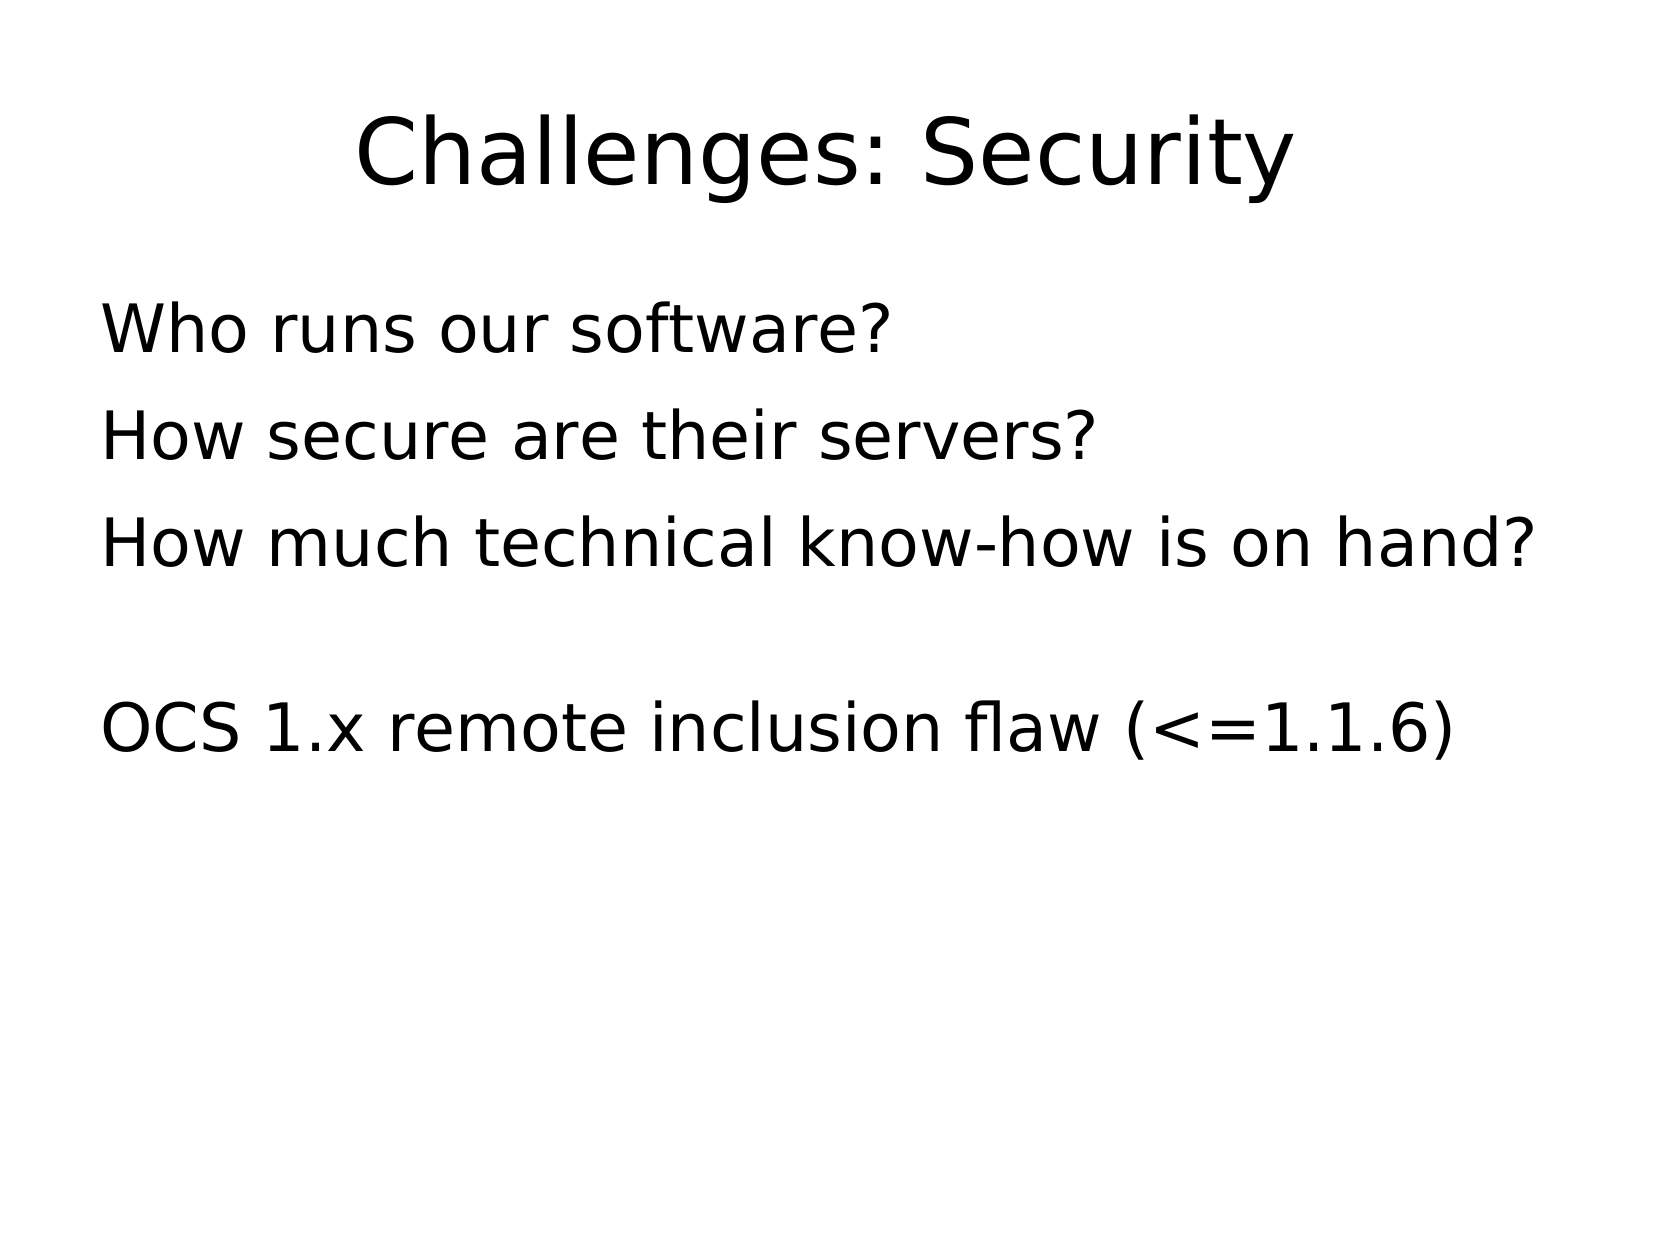

# Challenges: Security
Who runs our software?
How secure are their servers?
How much technical know-how is on hand?
OCS 1.x remote inclusion flaw (<=1.1.6)